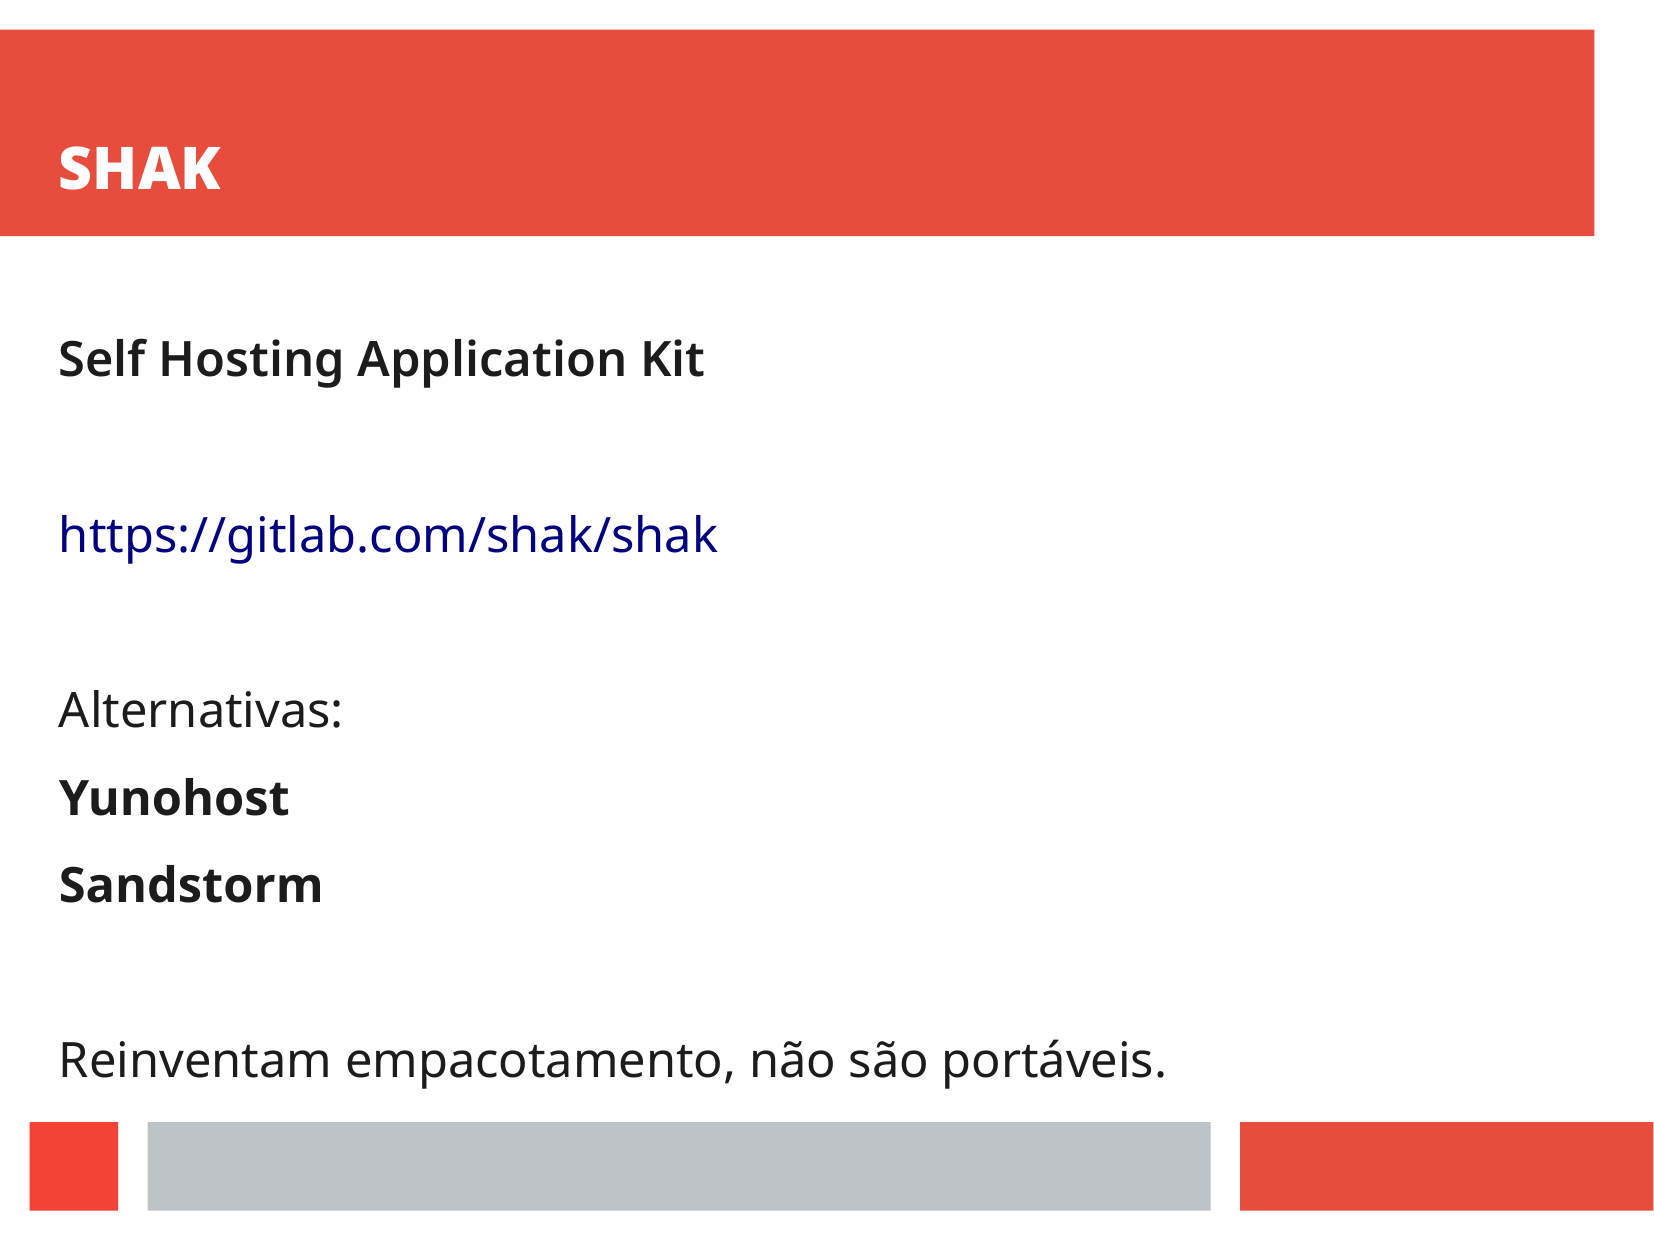

# SHAK
Self Hosting Application Kit
https://gitlab.com/shak/shak
Alternativas:
Yunohost
Sandstorm
Reinventam empacotamento, não são portáveis.